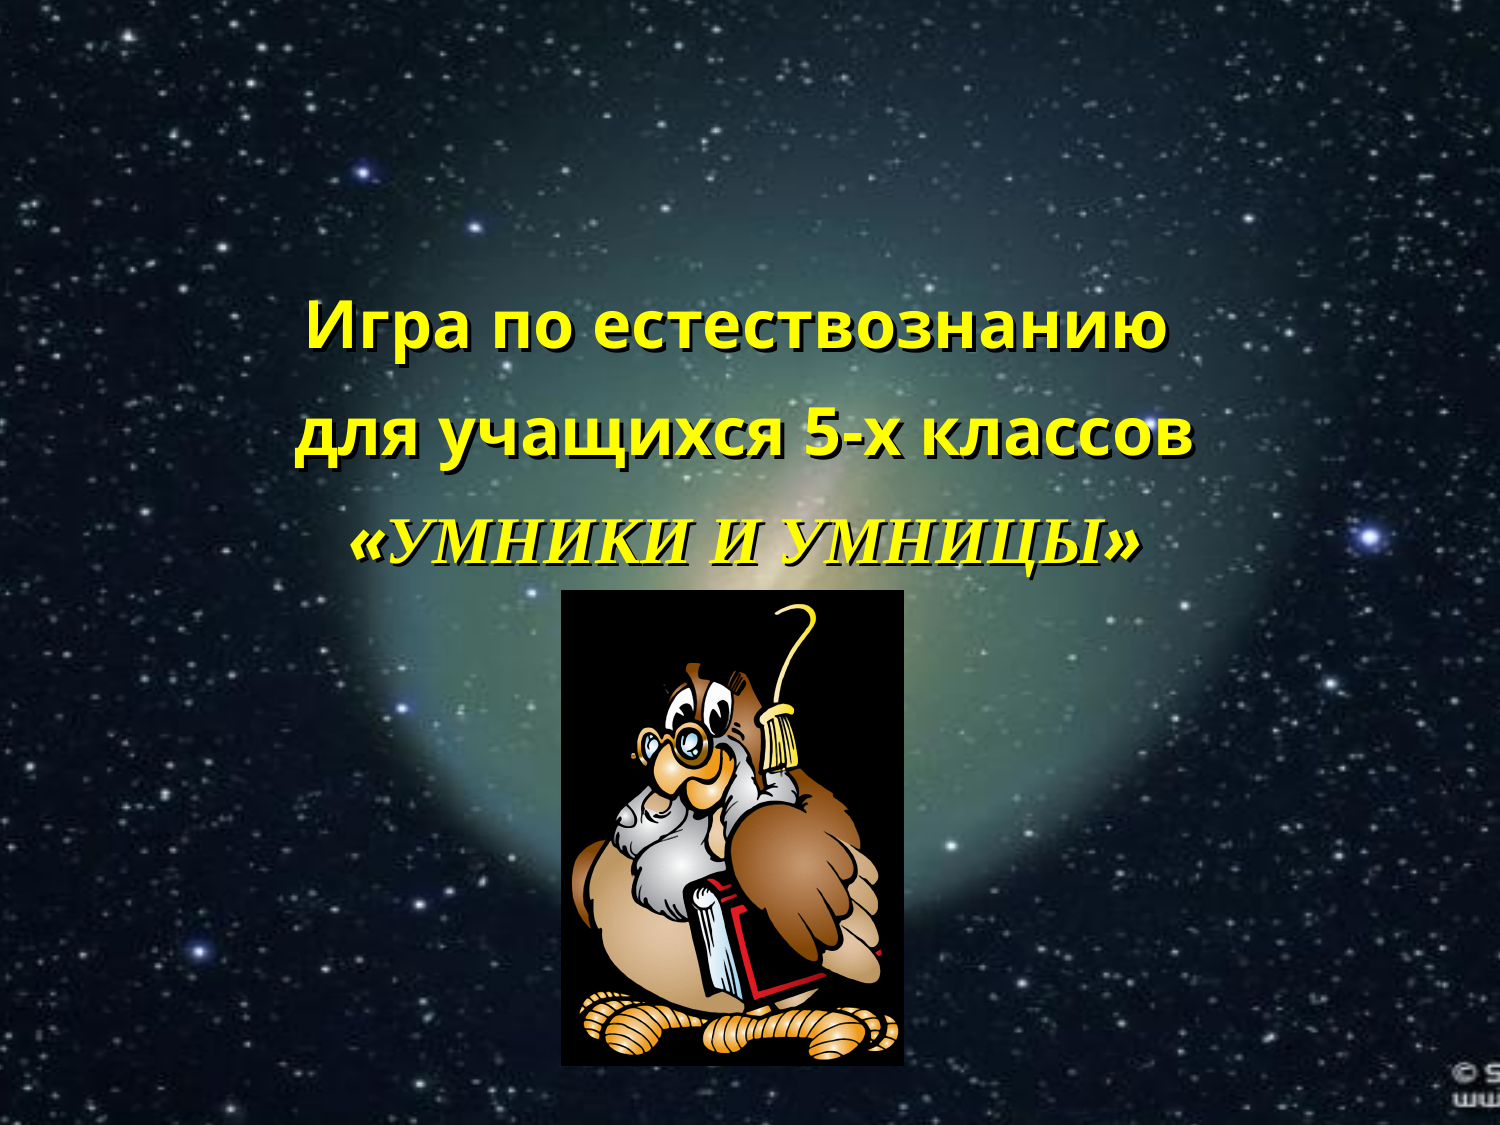

# Игра по естествознанию
для учащихся 5-х классов
«УМНИКИ И УМНИЦЫ»